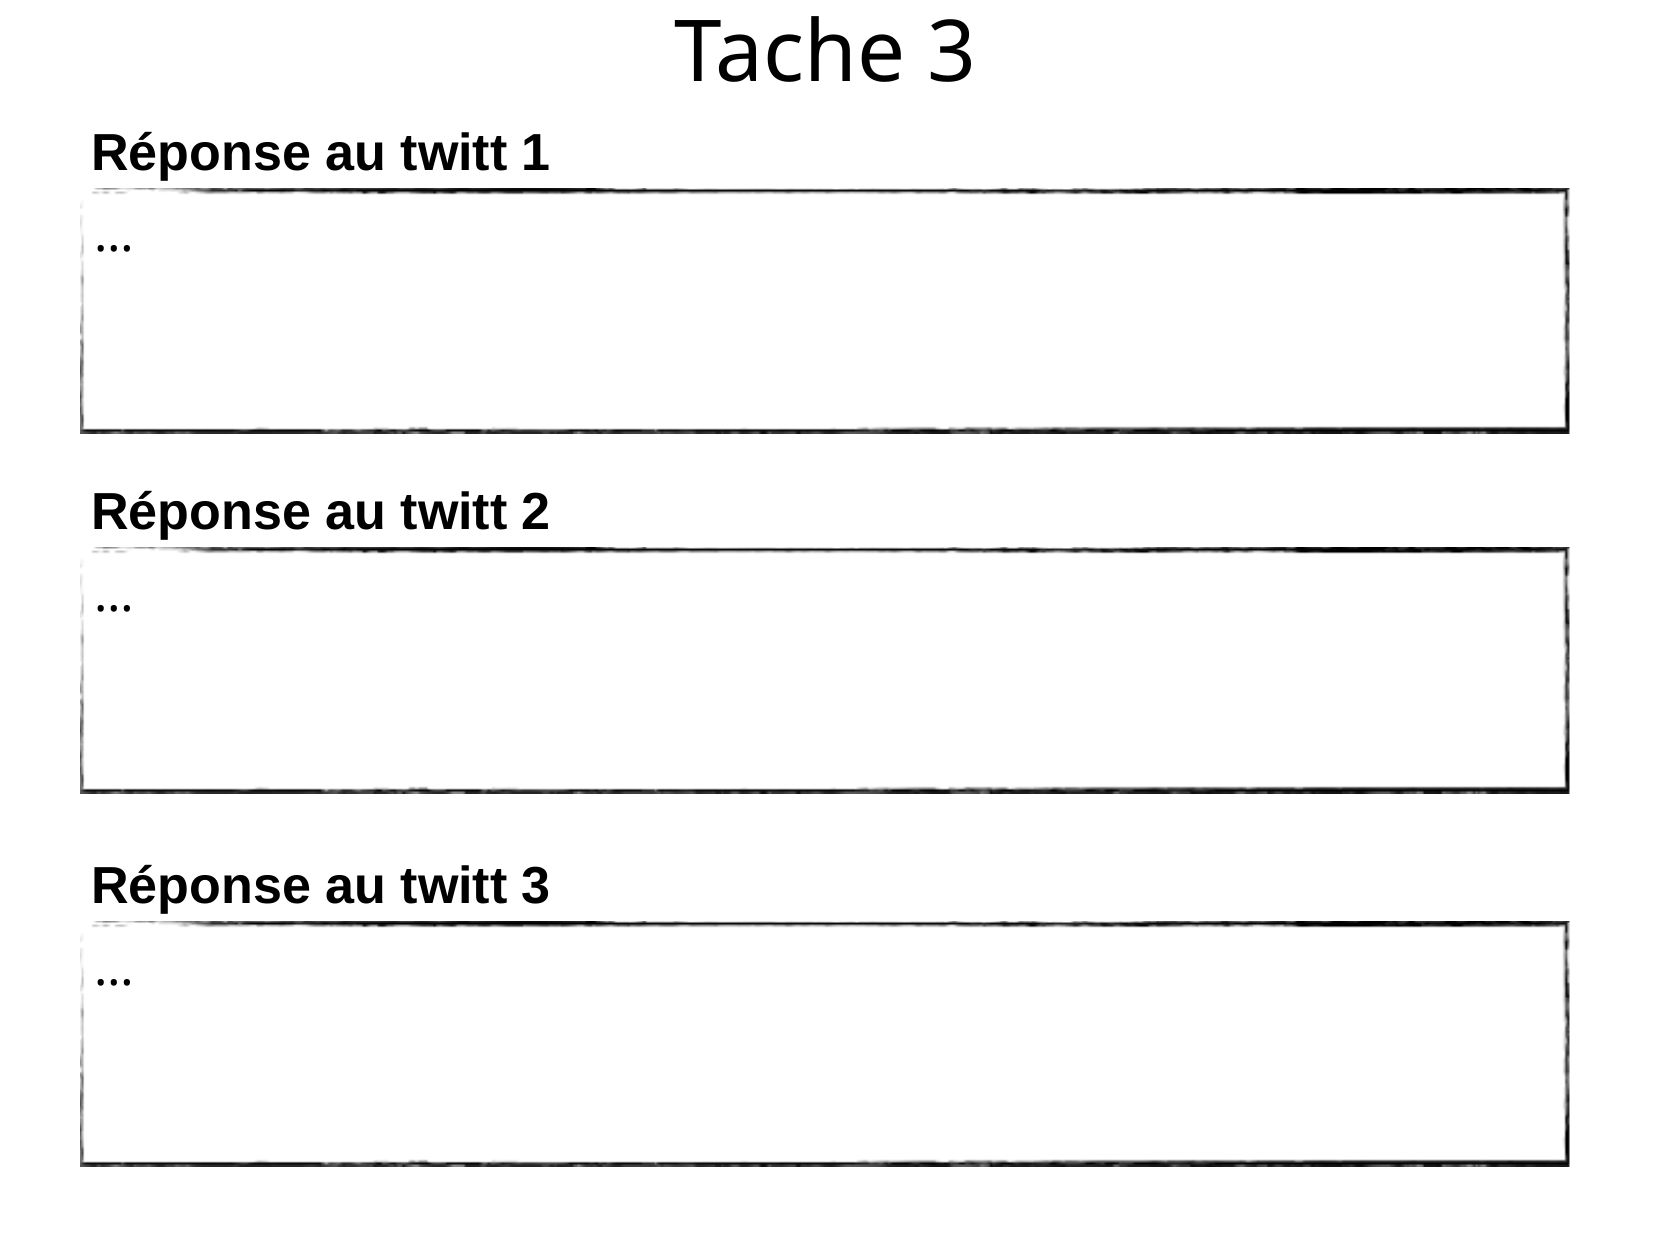

# Tache 3
Réponse au twitt 1
…
Réponse au twitt 2
…
Réponse au twitt 3
…